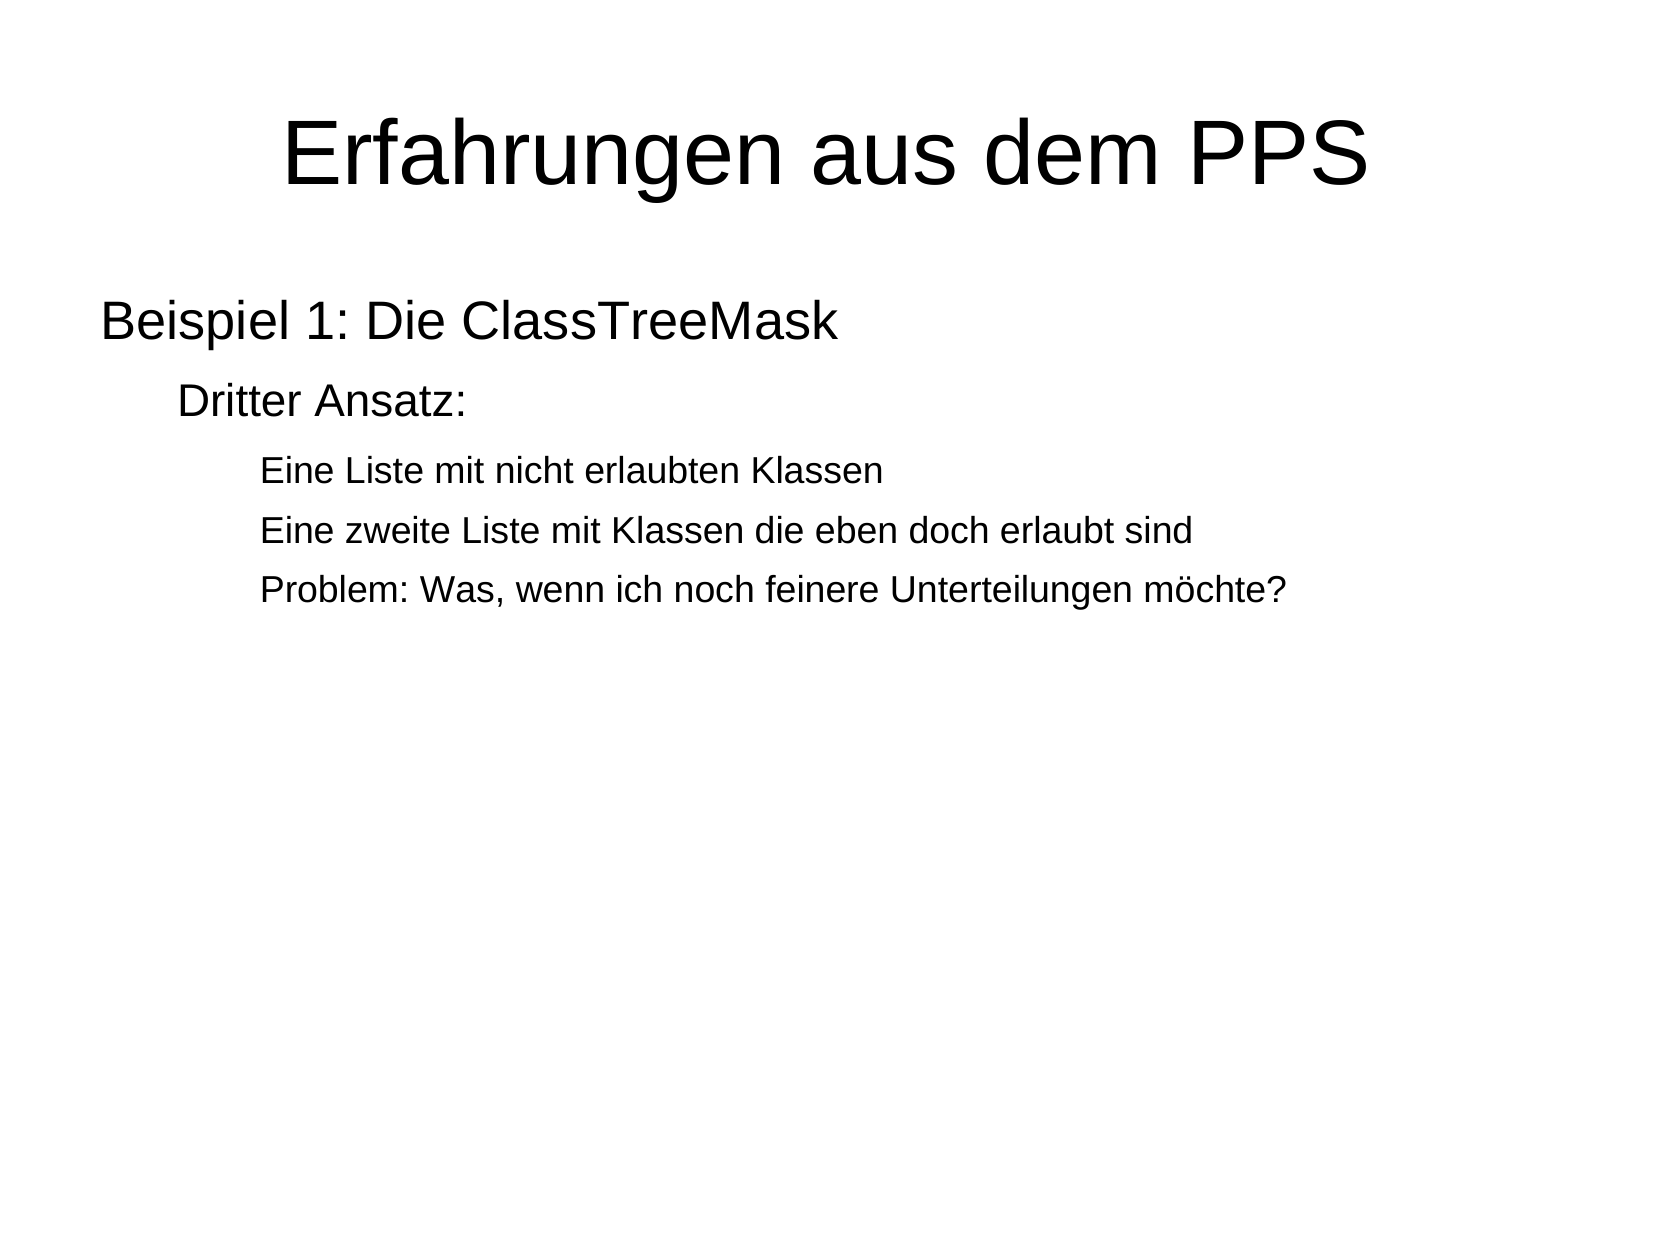

# Erfahrungen aus dem PPS
Beispiel 1: Die ClassTreeMask
Dritter Ansatz:
Eine Liste mit nicht erlaubten Klassen
Eine zweite Liste mit Klassen die eben doch erlaubt sind
Problem: Was, wenn ich noch feinere Unterteilungen möchte?